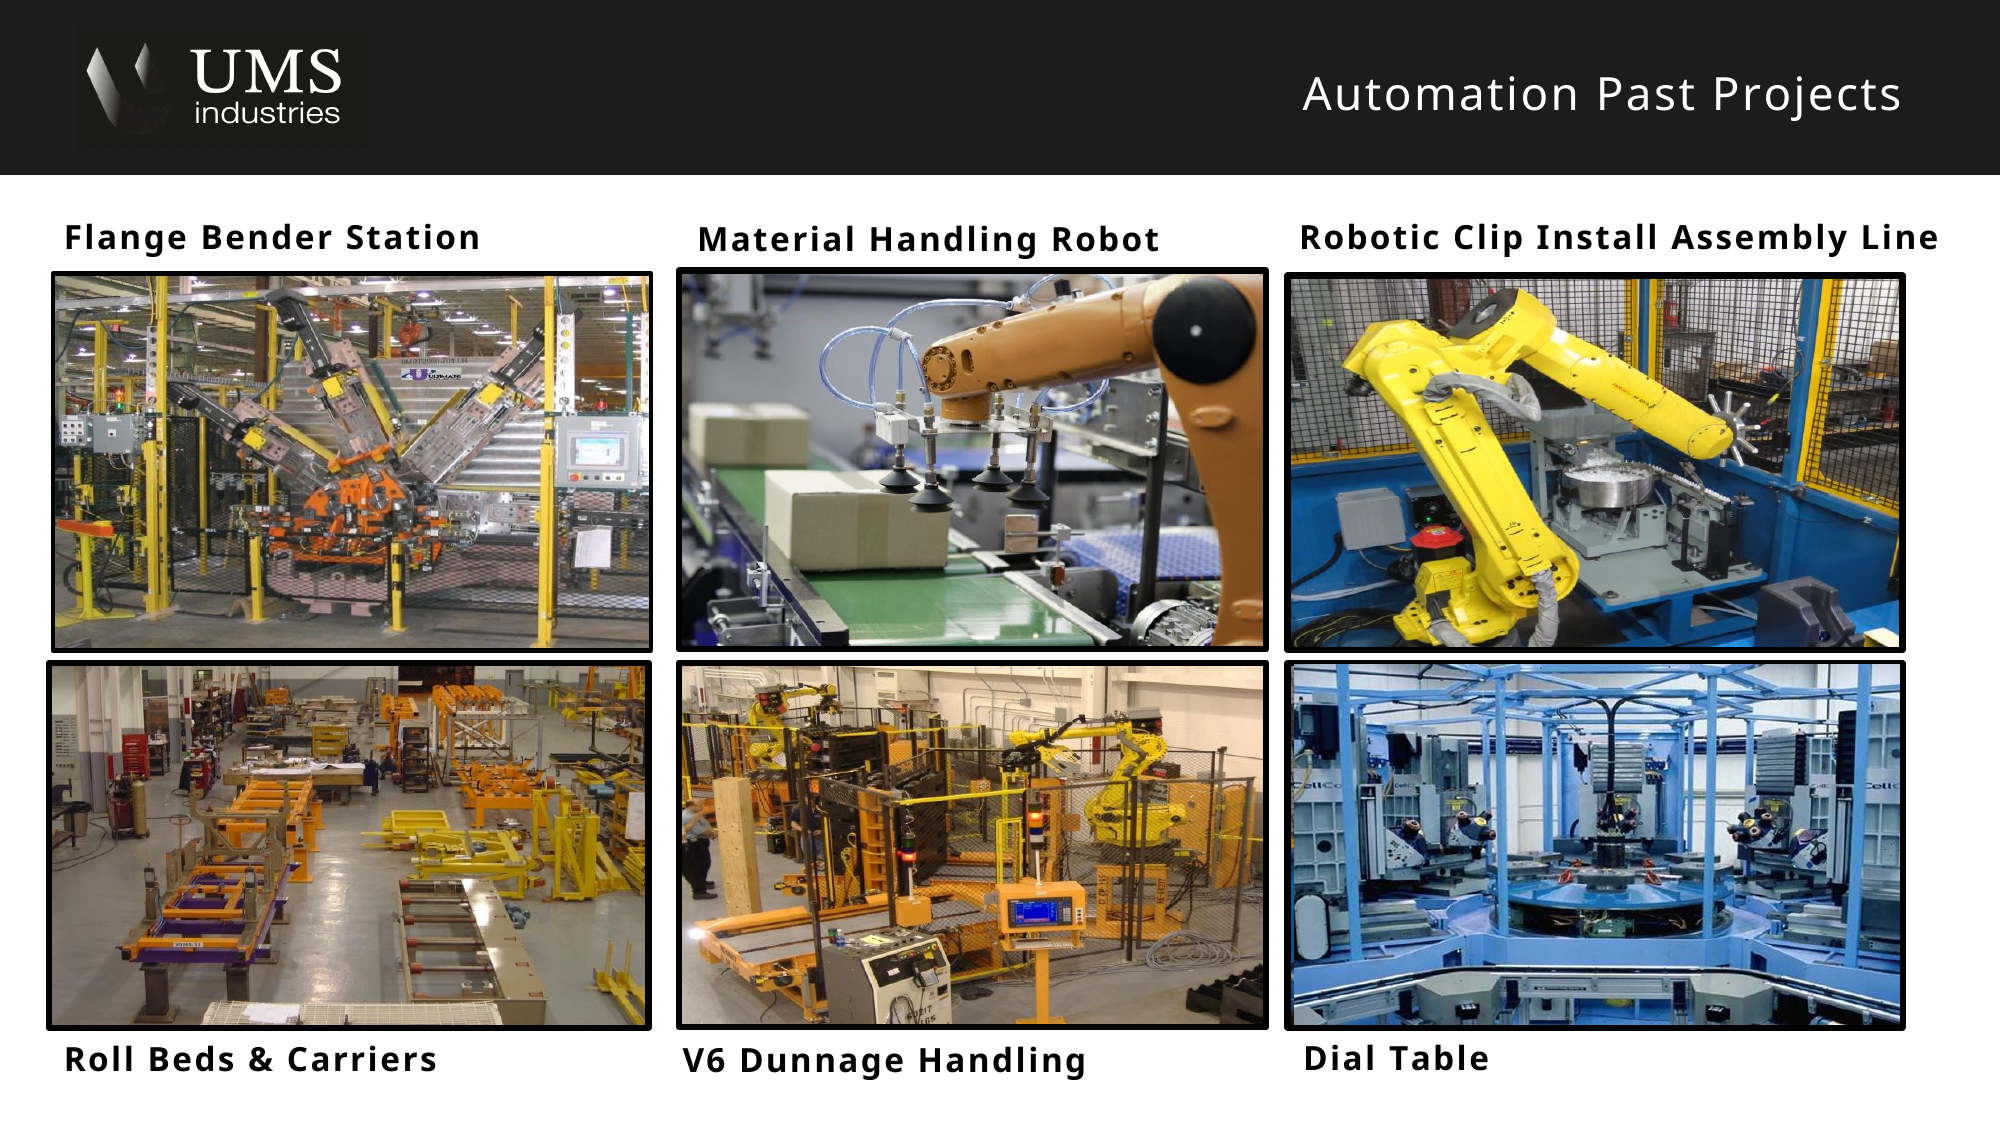

# AUTOMATION PAST PROJECTS
Automation Past Projects
Flange Bender Station
Robotic Clip Install Assembly Line
Material Handling Robot
Dial Table
Roll Beds & Carriers
V6 Dunnage Handling